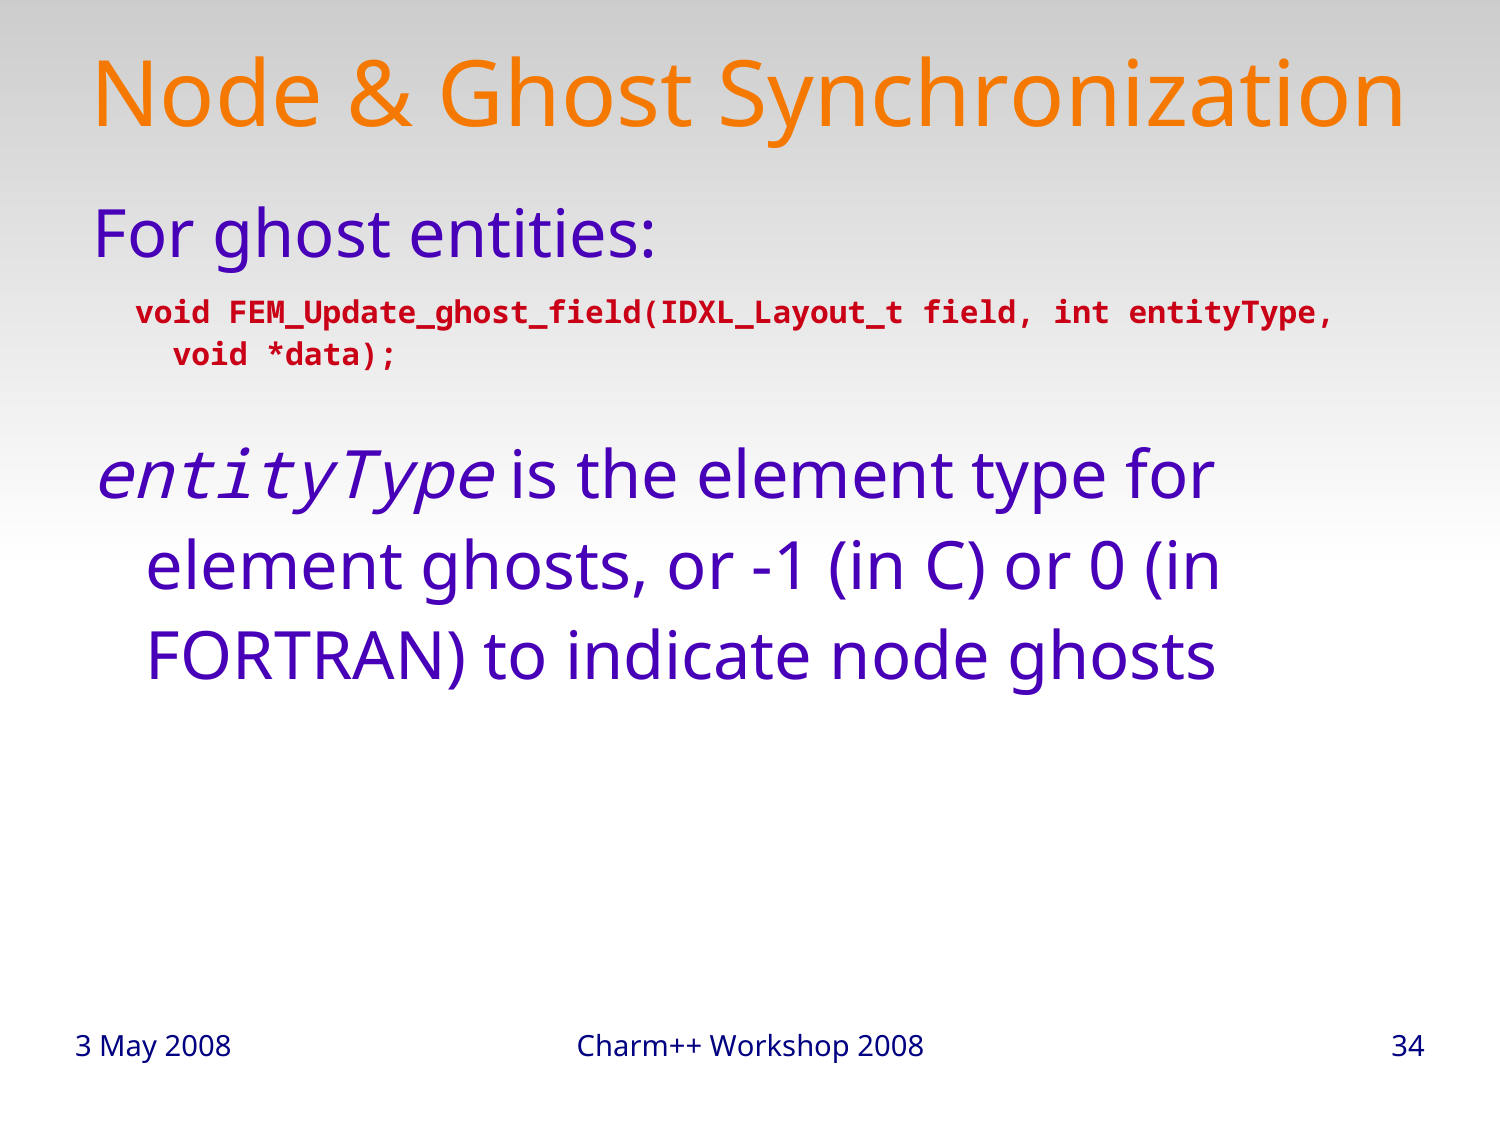

# Node & Ghost Synchronization
For ghost entities:
entityType is the element type for element ghosts, or -1 (in C) or 0 (in FORTRAN) to indicate node ghosts
void FEM_Update_ghost_field(IDXL_Layout_t field, int entityType,
 void *data);
3 May 2008
Charm++ Workshop 2008
34